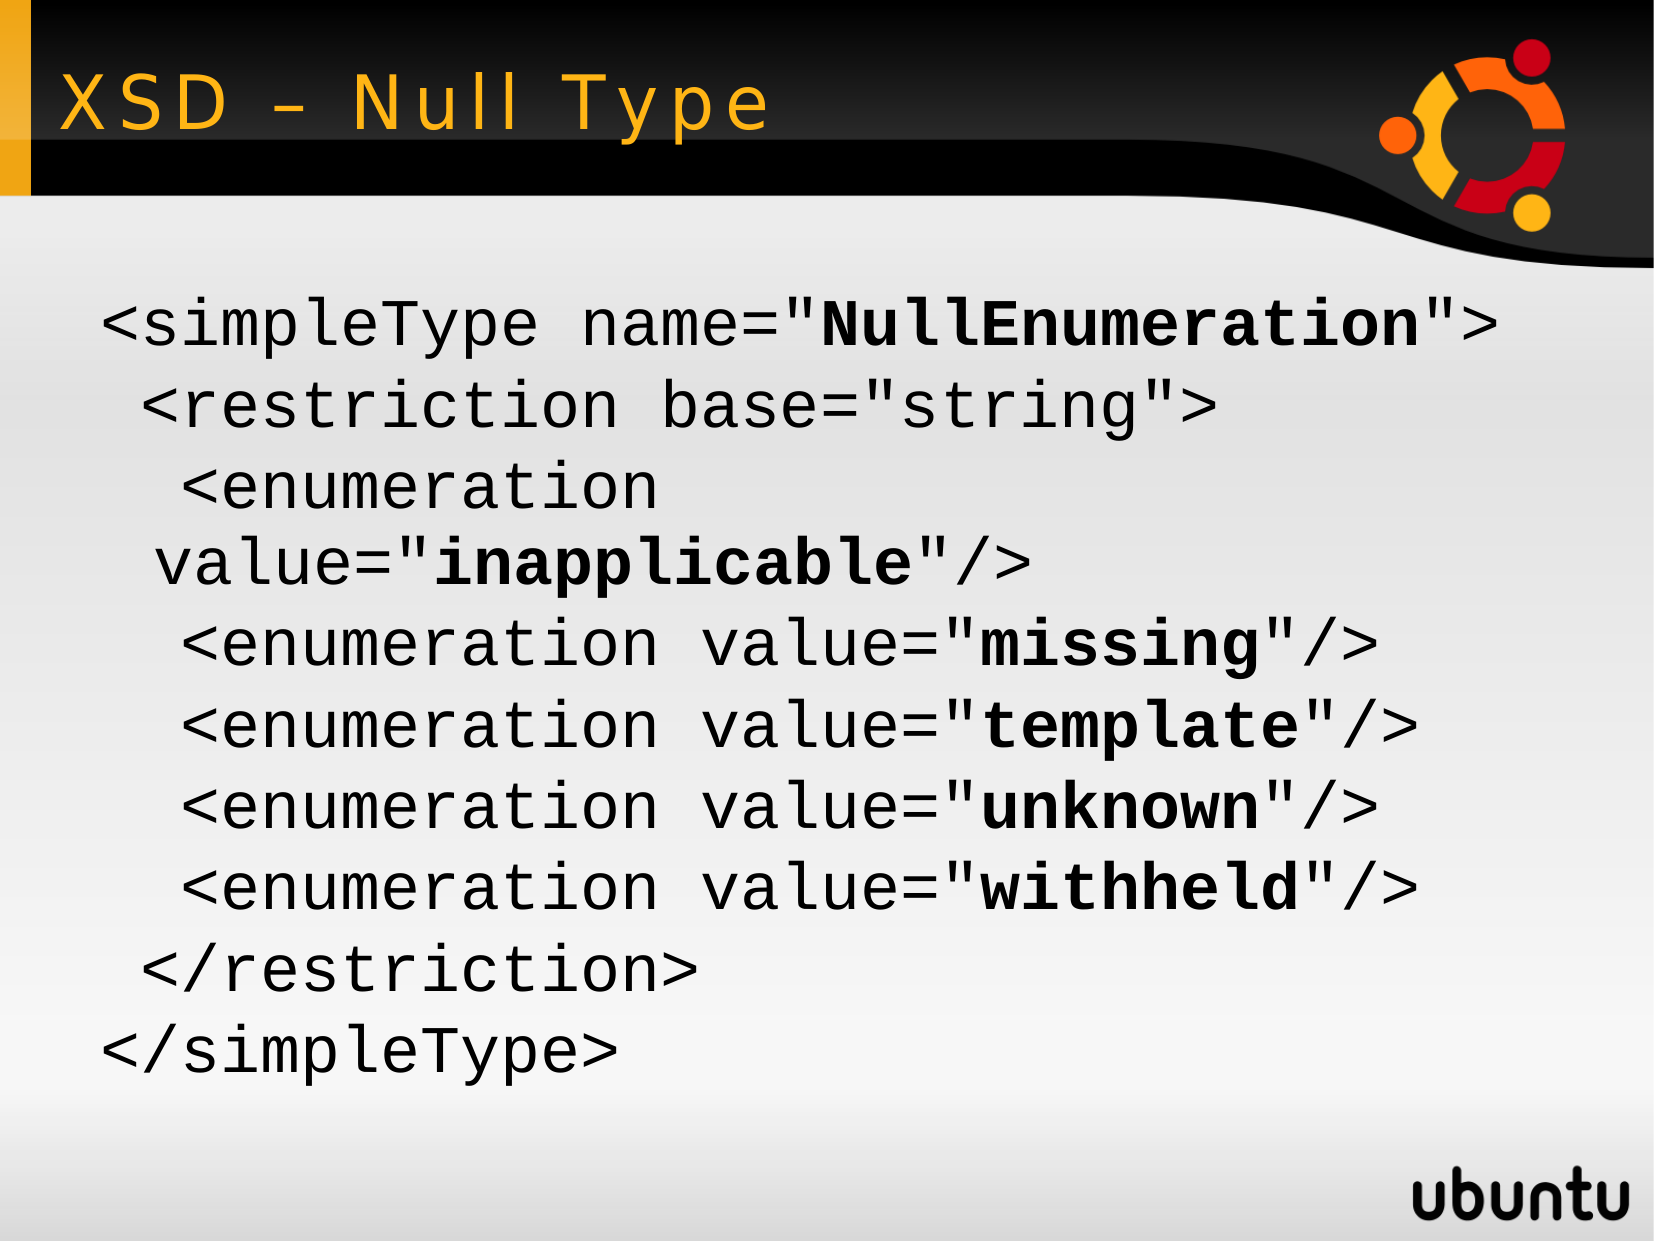

# XSD – Null Type
<simpleType name="NullEnumeration">
 <restriction base="string">
 <enumeration value="inapplicable"/>
 <enumeration value="missing"/>
 <enumeration value="template"/>
 <enumeration value="unknown"/>
 <enumeration value="withheld"/>
 </restriction>
</simpleType>